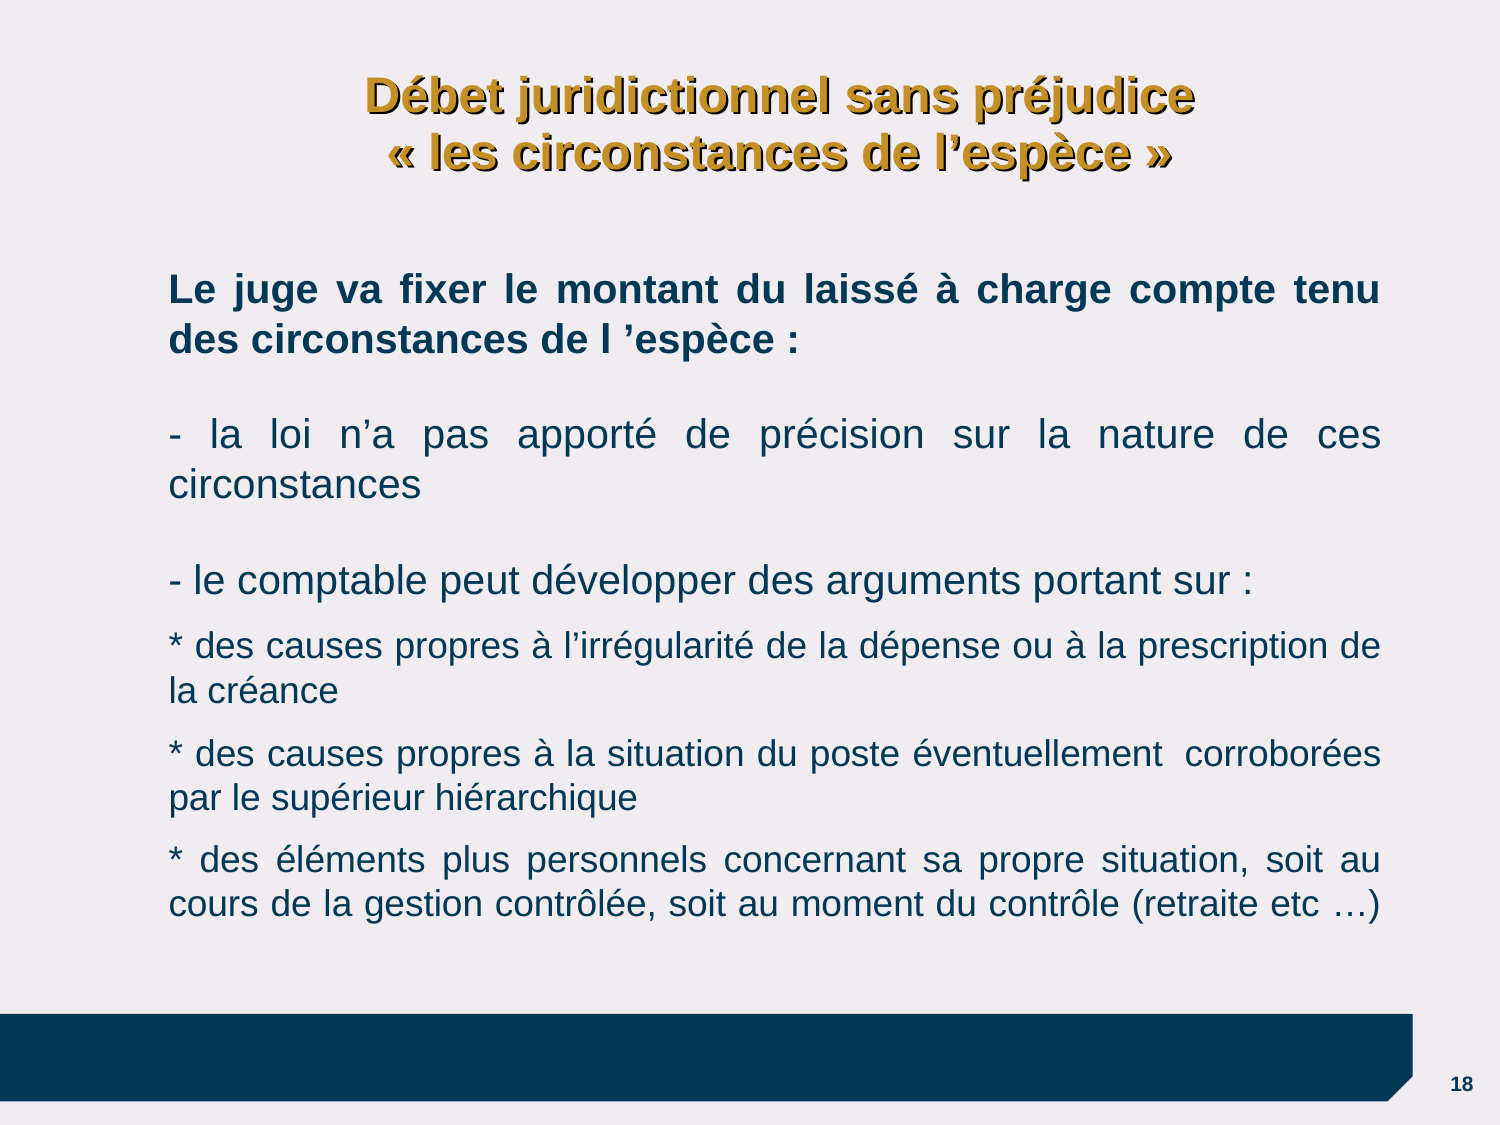

# Débet juridictionnel sans préjudice « les circonstances de l’espèce »
	Le juge va fixer le montant du laissé à charge compte tenu des circonstances de l ’espèce :
	- la loi n’a pas apporté de précision sur la nature de ces circonstances
	- le comptable peut développer des arguments portant sur :
	* des causes propres à l’irrégularité de la dépense ou à la prescription de la créance
	* des causes propres à la situation du poste éventuellement 		corroborées par le supérieur hiérarchique
	* des éléments plus personnels concernant sa propre situation, soit au cours de la gestion contrôlée, soit au moment du contrôle (retraite etc …)